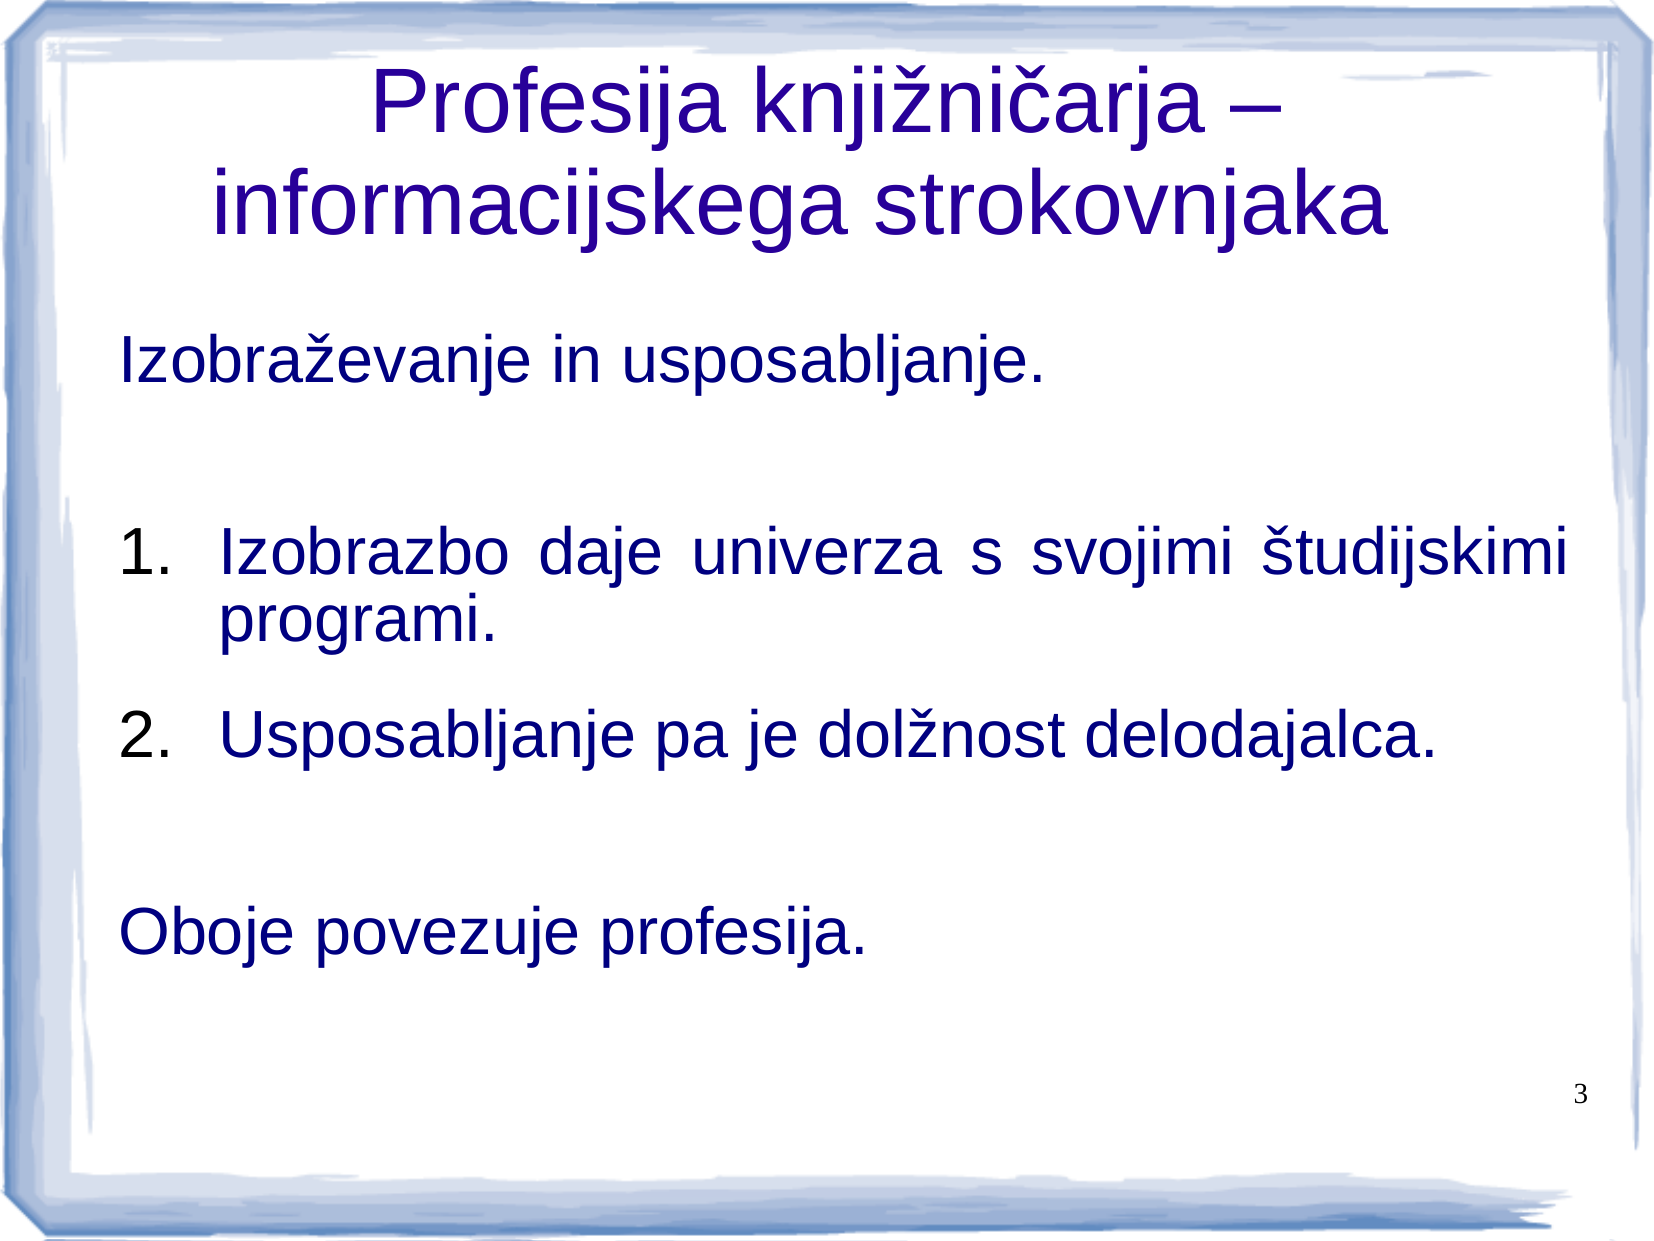

# Profesija knjižničarja – informacijskega strokovnjaka
Izobraževanje in usposabljanje.
Izobrazbo daje univerza s svojimi študijskimi programi.
Usposabljanje pa je dolžnost delodajalca.
Oboje povezuje profesija.